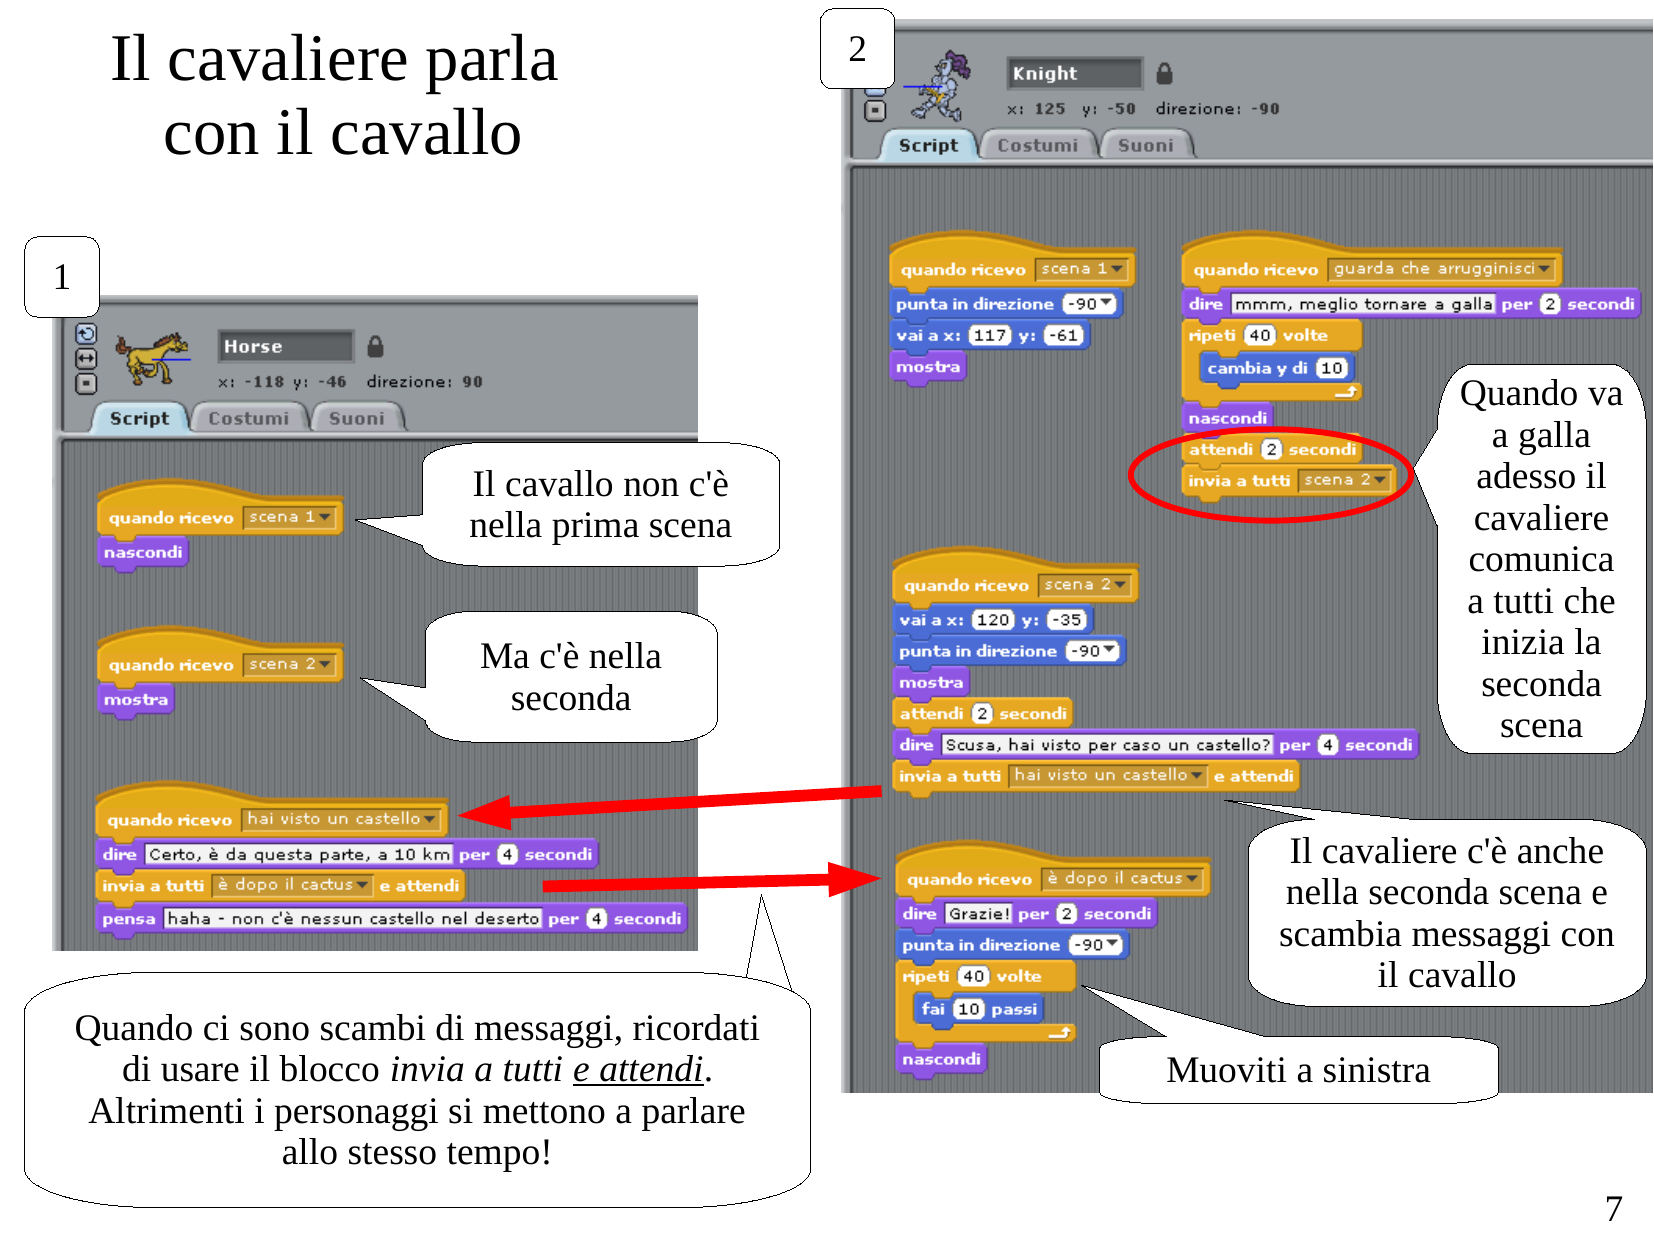

2
Quando va a galla adesso il cavaliere comunica a tutti che inizia la seconda scena
Il cavaliere c'è anche nella seconda scena e scambia messaggi con il cavallo
Muoviti a sinistra
Il cavaliere parla
con il cavallo
1
Il cavallo non c'è nella prima scena
Ma c'è nella seconda
Quando ci sono scambi di messaggi, ricordati di usare il blocco invia a tutti e attendi. Altrimenti i personaggi si mettono a parlare allo stesso tempo!
7